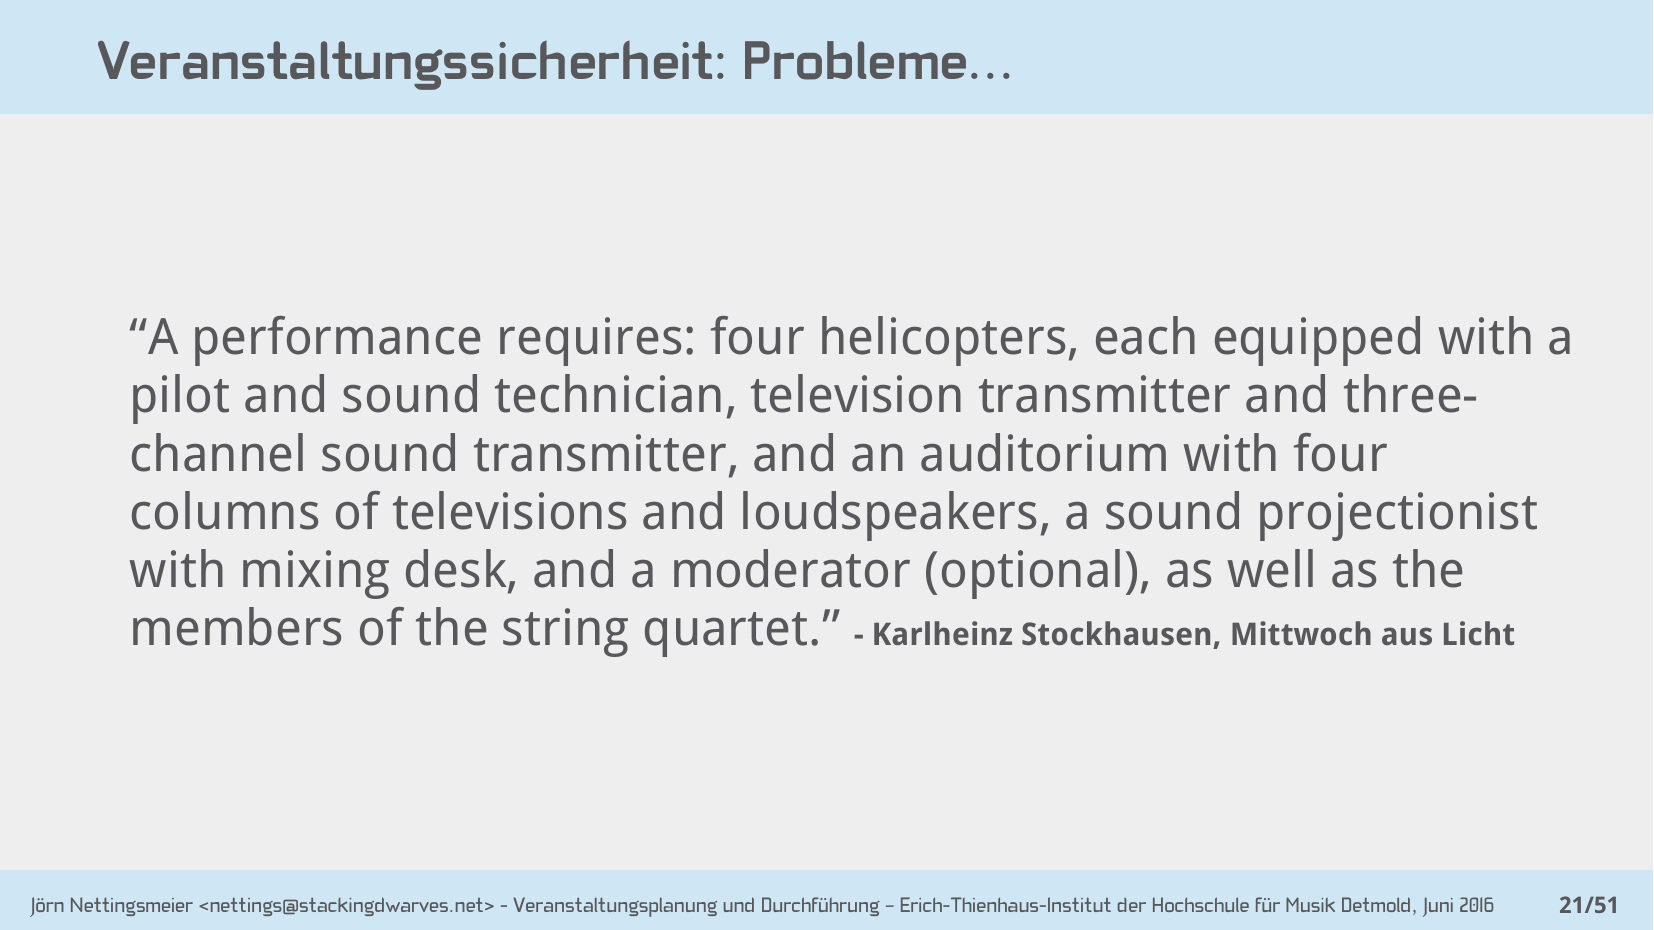

# Veranstaltungssicherheit: Probleme...
“A performance requires: four helicopters, each equipped with a pilot and sound technician, television transmitter and three-channel sound transmitter, and an auditorium with four columns of televisions and loudspeakers, a sound projectionist with mixing desk, and a moderator (optional), as well as the members of the string quartet.” - Karlheinz Stockhausen, Mittwoch aus Licht